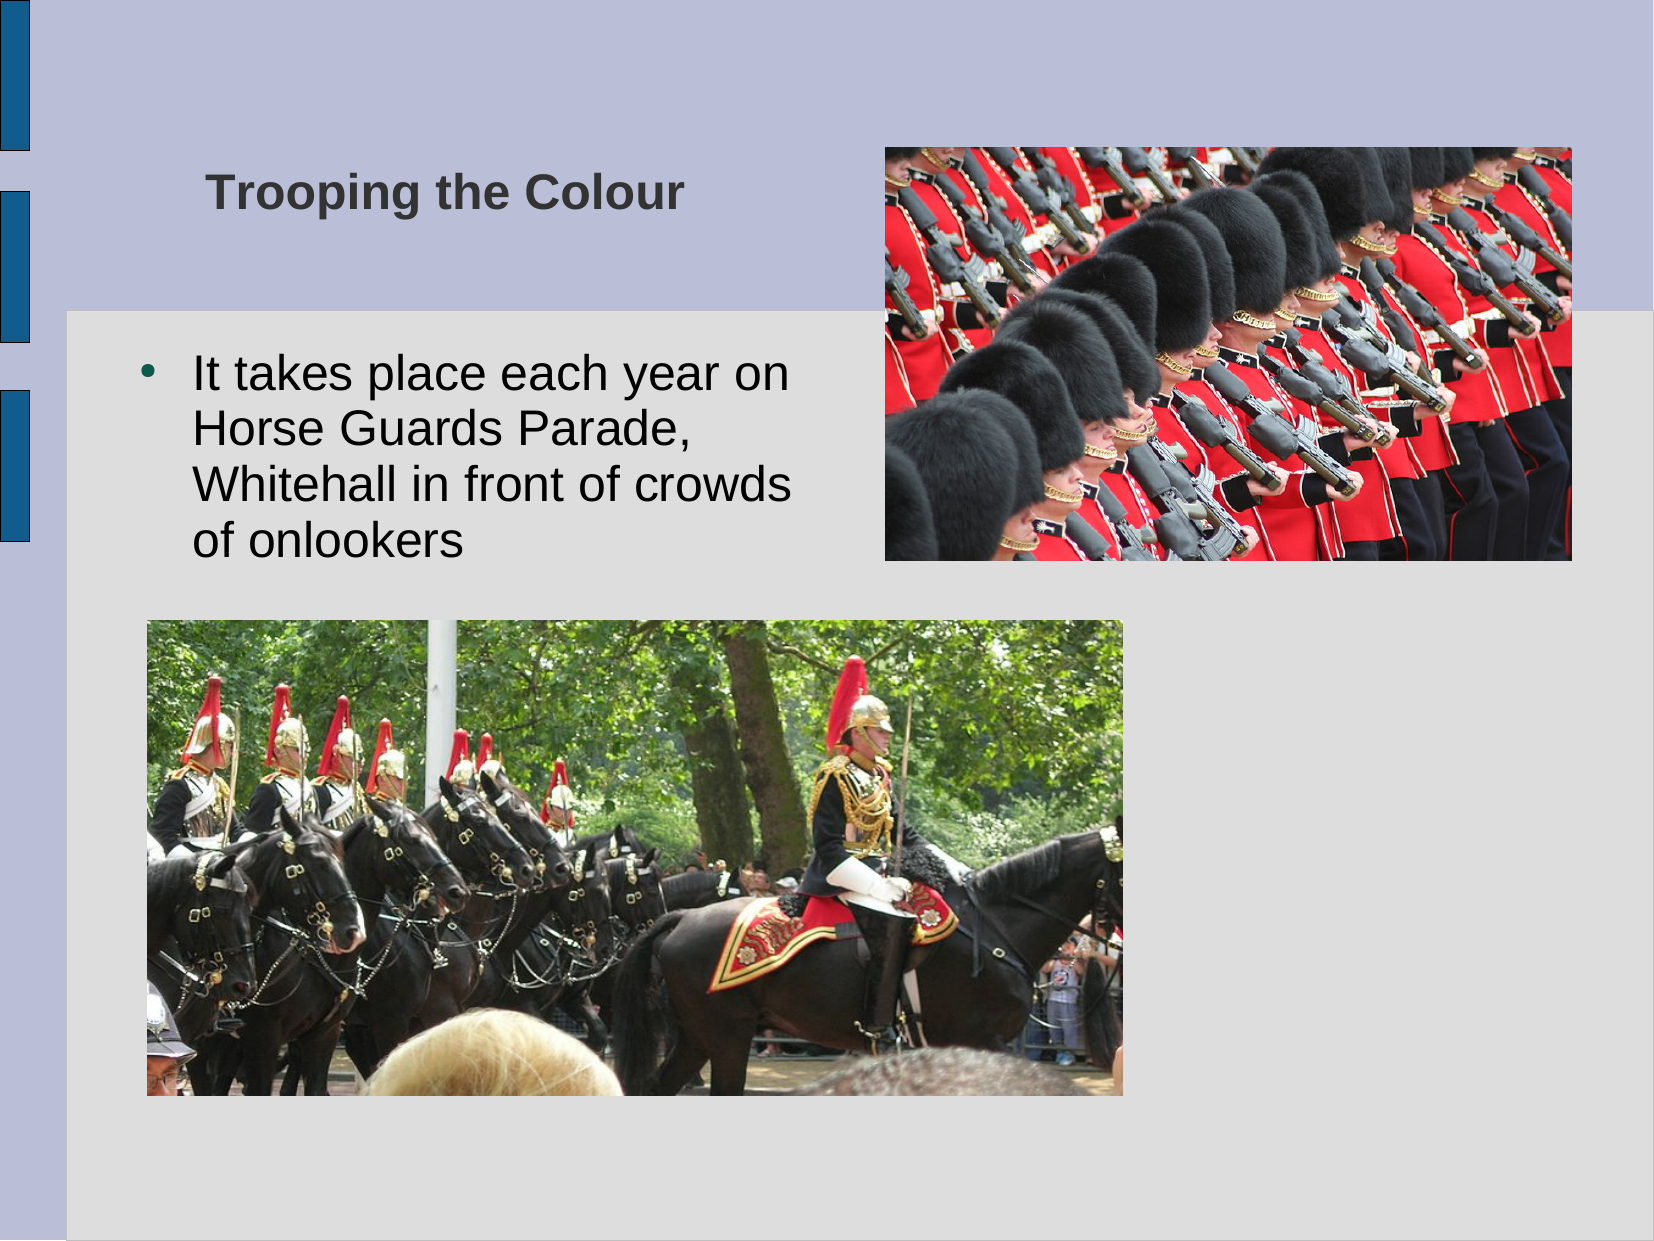

Trooping the Colour
# It takes place each year on Horse Guards Parade, Whitehall in front of crowds of onlookers